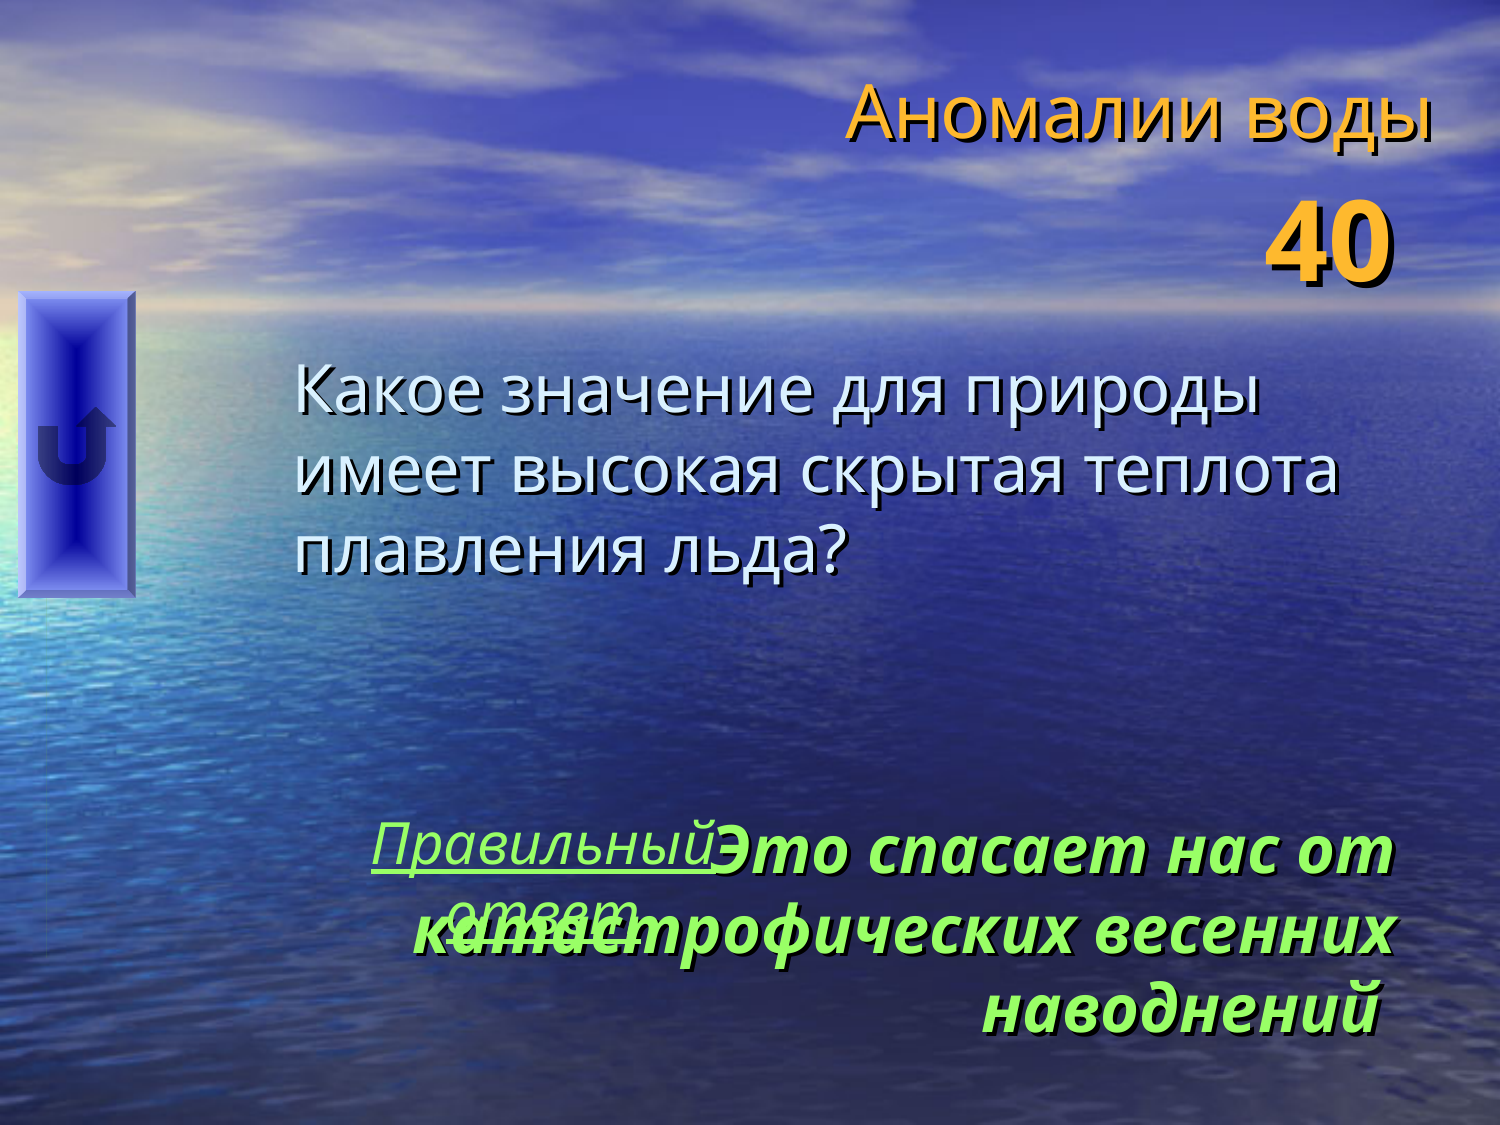

# Аномалии воды
40
Какое значение для природы имеет высокая скрытая теплота плавления льда?
Это спасает нас от катастрофических весенних наводнений
Правильный ответ